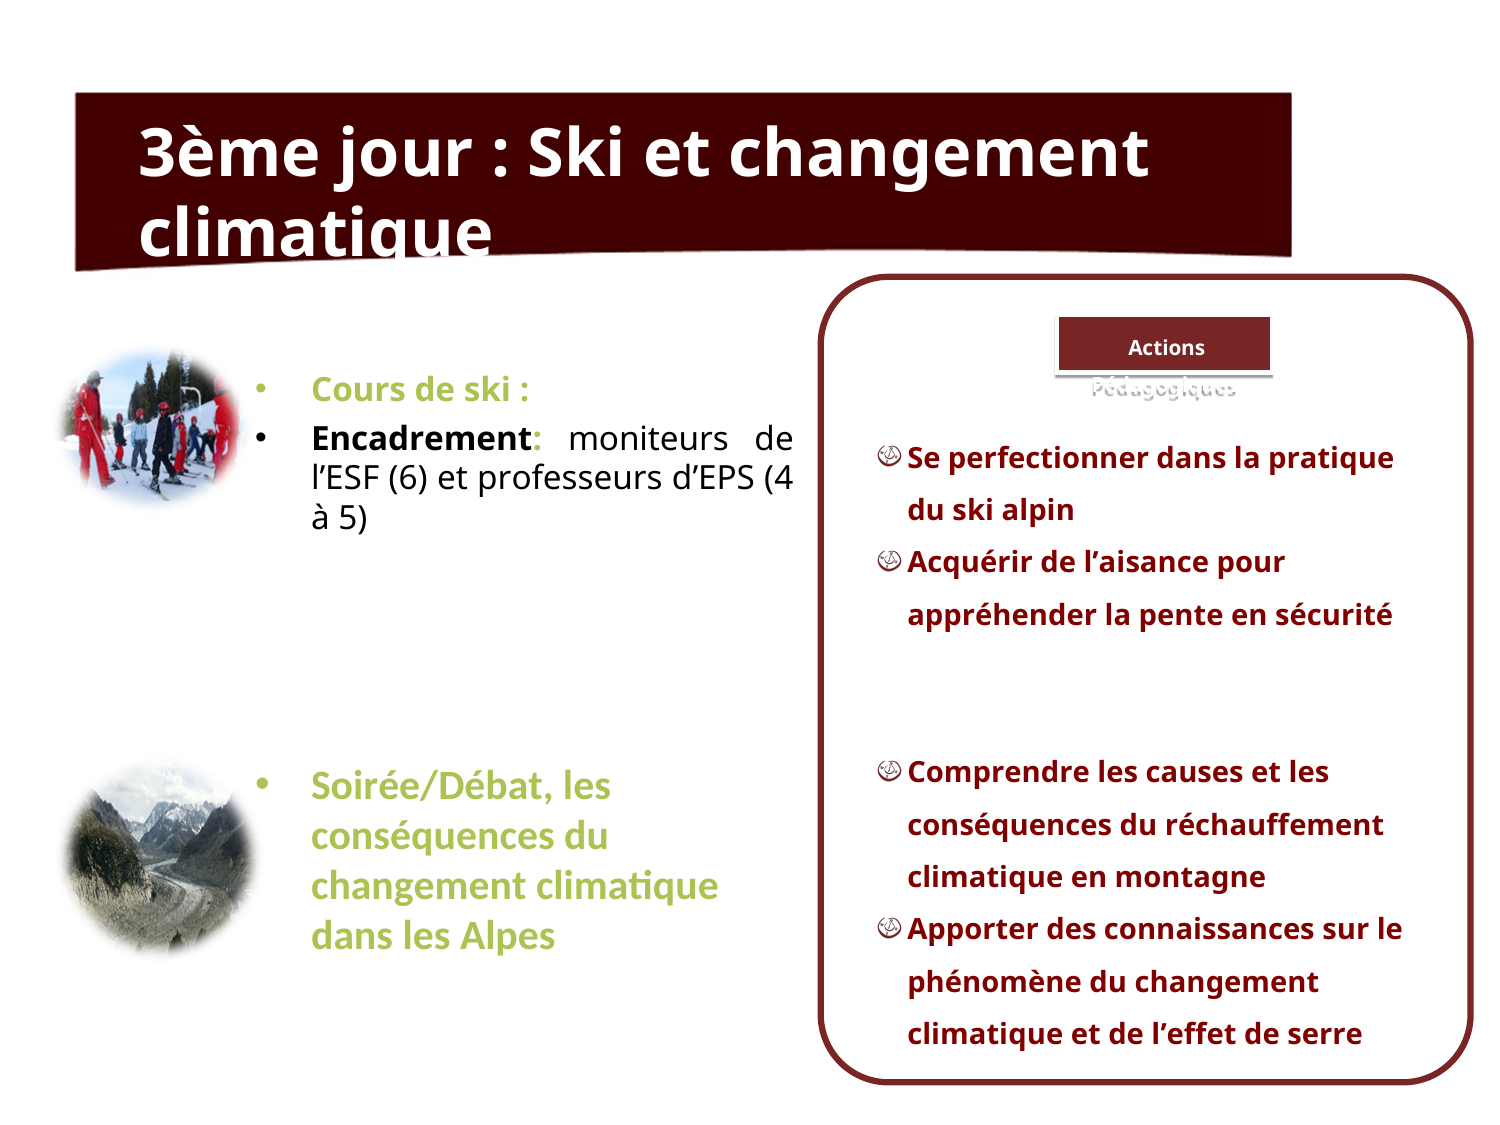

3ème jour : Ski et changement climatique
Se perfectionner dans la pratique du ski alpin
Acquérir de l’aisance pour appréhender la pente en sécurité
Comprendre les causes et les conséquences du réchauffement climatique en montagne
Apporter des connaissances sur le phénomène du changement climatique et de l’effet de serre
 Actions Pédagogiques
Cours de ski :
Encadrement: moniteurs de l’ESF (6) et professeurs d’EPS (4 à 5)
Soirée/Débat, les conséquences du changement climatique dans les Alpes